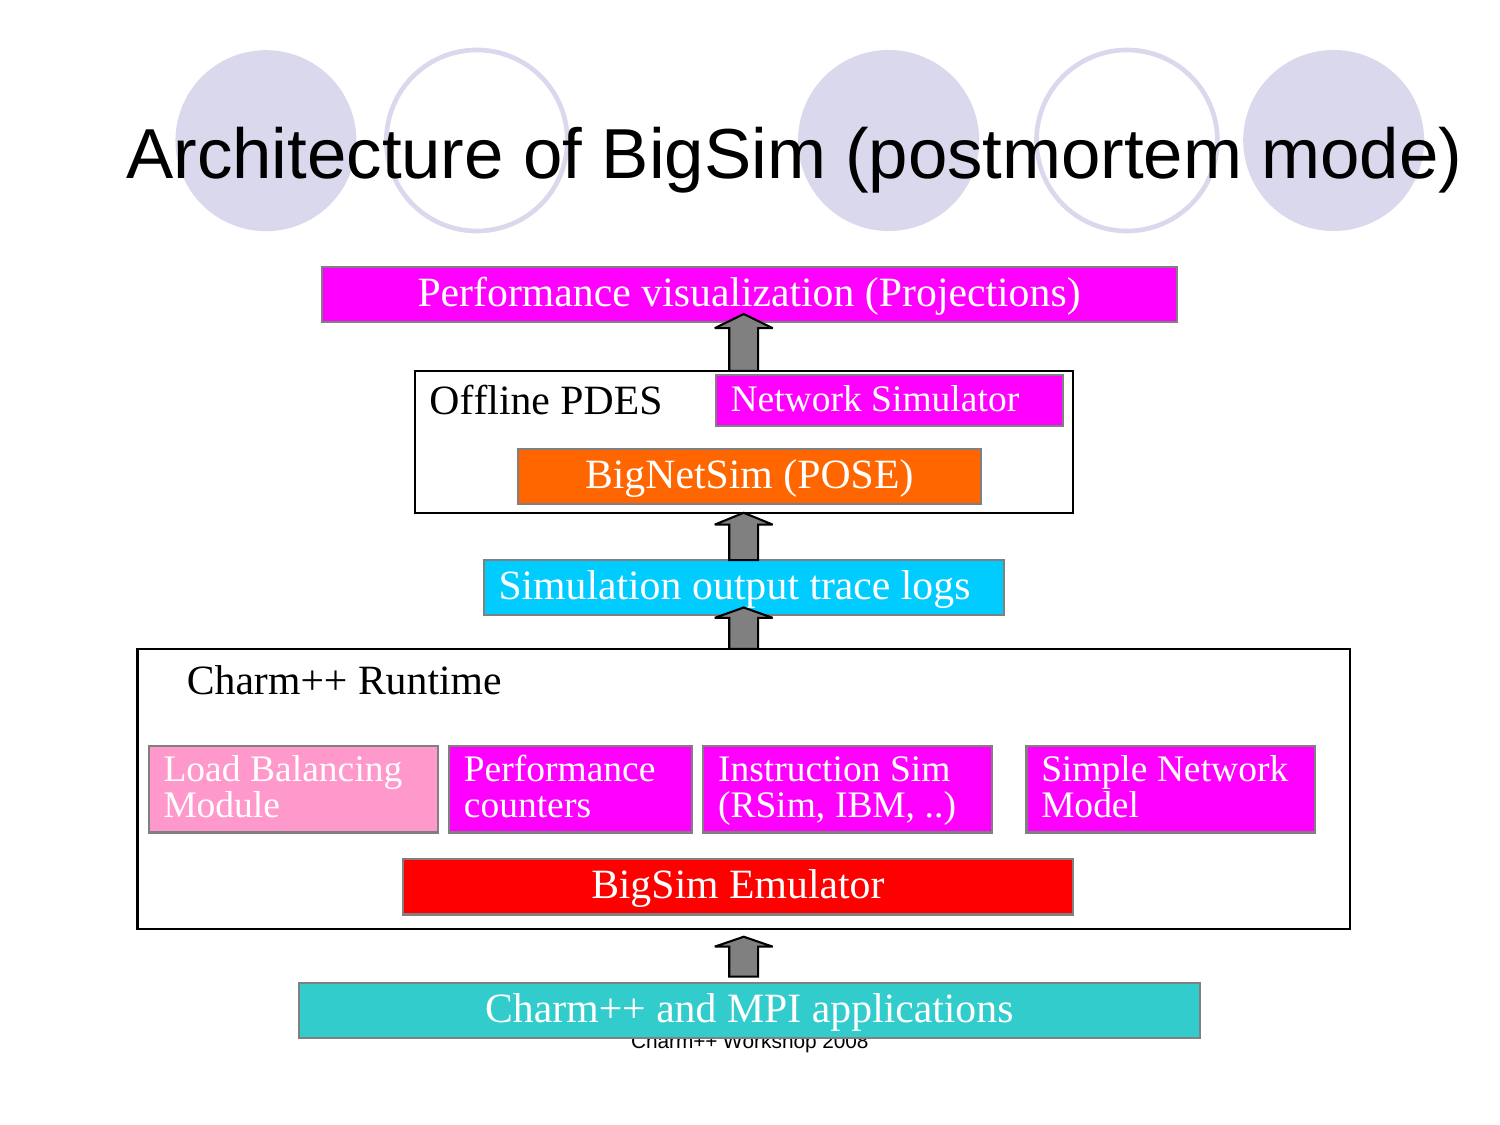

# Architecture of BigSim (postmortem mode)
Performance visualization (Projections)
Offline PDES
Network Simulator
BigNetSim (POSE)
Simulation output trace logs
Charm++ Runtime
Load Balancing Module
Performance counters
Instruction Sim (RSim, IBM, ..)
Simple Network Model
BigSim Emulator
Charm++ and MPI applications
Charm++ Workshop 2008